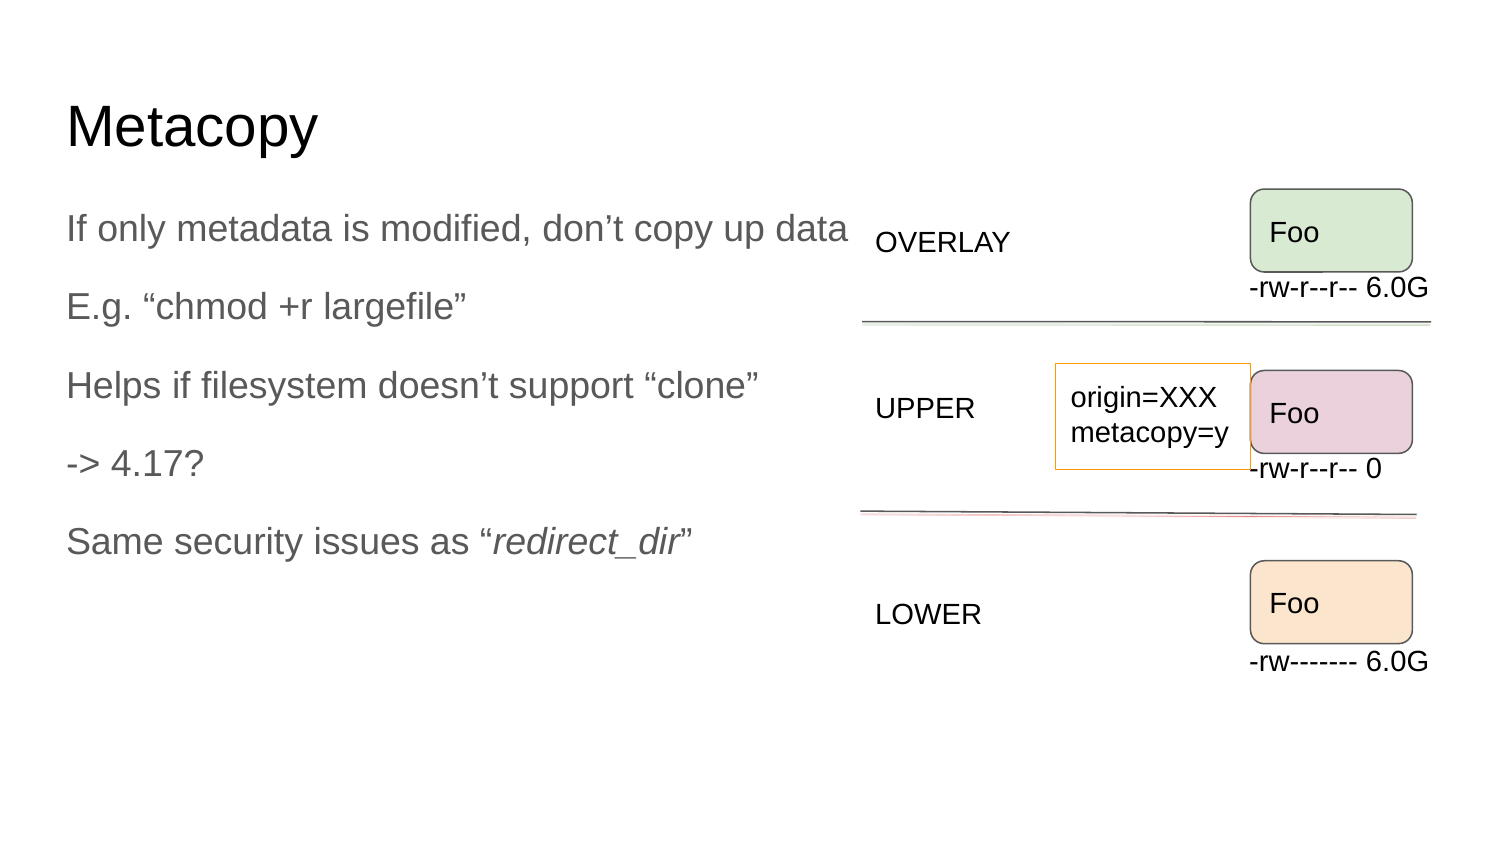

# Metacopy
If only metadata is modified, don’t copy up data
E.g. “chmod +r largefile”
Helps if filesystem doesn’t support “clone”
-> 4.17?
Same security issues as “redirect_dir”
Foo
OVERLAY
-rw-r--r-- 6.0G
origin=XXX
metacopy=y
Foo
UPPER
-rw-r--r-- 0
Foo
LOWER
-rw------- 6.0G